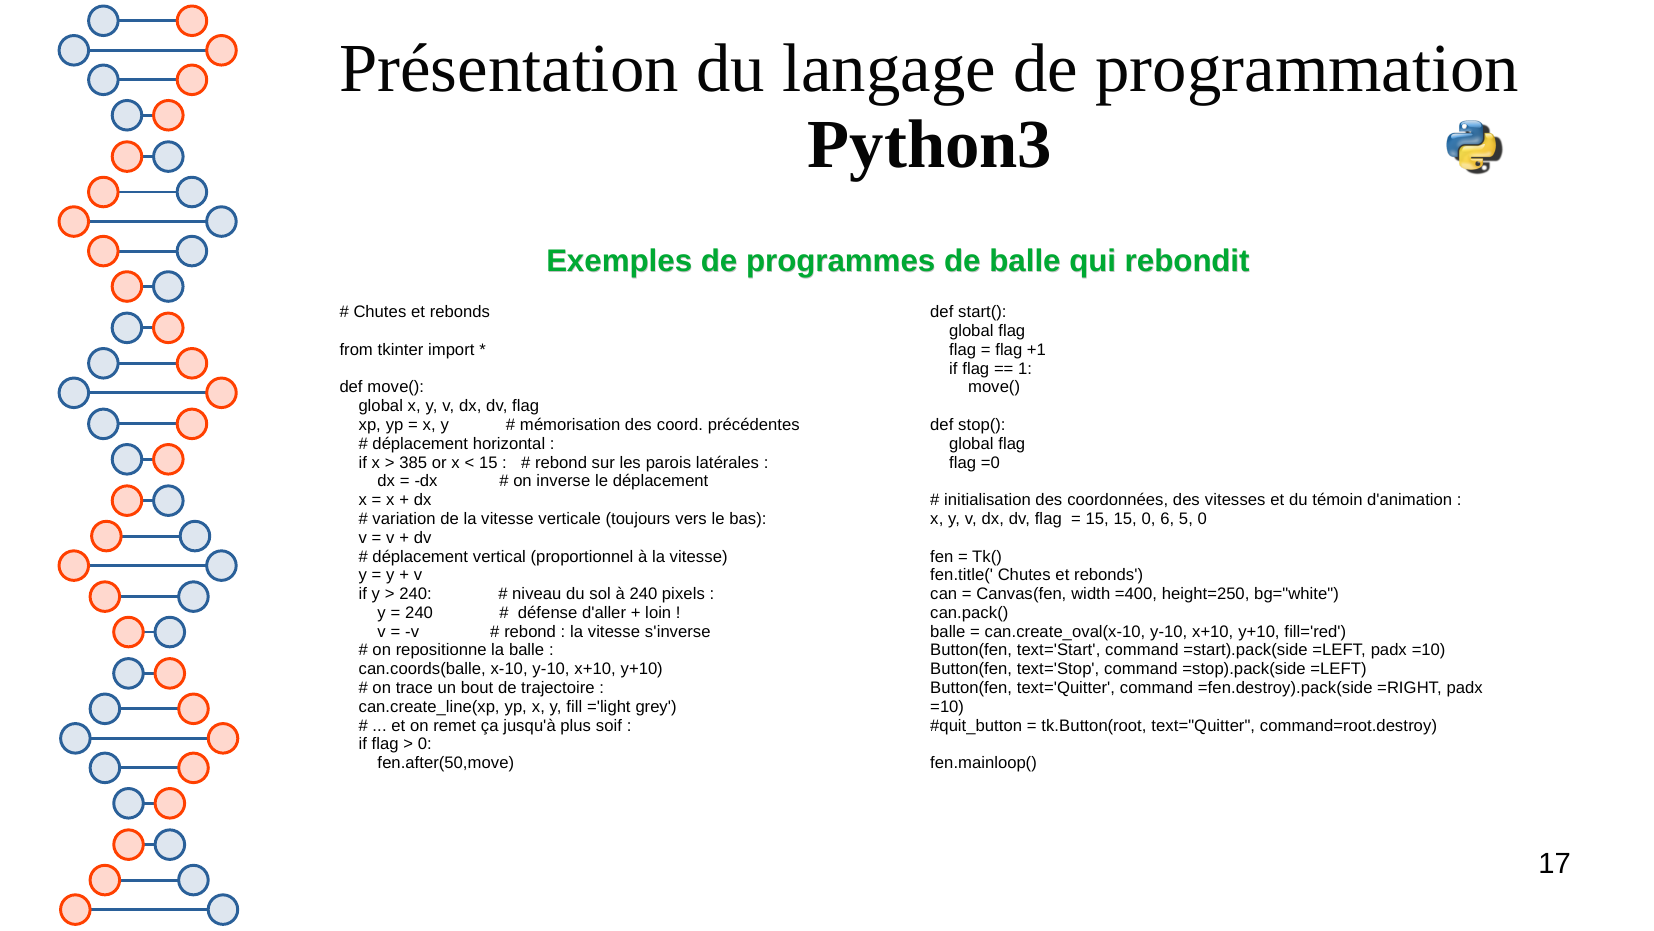

# Présentation du langage de programmation Python3
Exemples de programmes de balle qui rebondit
# Chutes et rebonds
from tkinter import *
def move():
 global x, y, v, dx, dv, flag
 xp, yp = x, y # mémorisation des coord. précédentes
 # déplacement horizontal :
 if x > 385 or x < 15 : # rebond sur les parois latérales :
 dx = -dx # on inverse le déplacement
 x = x + dx
 # variation de la vitesse verticale (toujours vers le bas):
 v = v + dv
 # déplacement vertical (proportionnel à la vitesse)
 y = y + v
 if y > 240: # niveau du sol à 240 pixels :
 y = 240 # défense d'aller + loin !
 v = -v # rebond : la vitesse s'inverse
 # on repositionne la balle :
 can.coords(balle, x-10, y-10, x+10, y+10)
 # on trace un bout de trajectoire :
 can.create_line(xp, yp, x, y, fill ='light grey')
 # ... et on remet ça jusqu'à plus soif :
 if flag > 0:
 fen.after(50,move)
def start():
 global flag
 flag = flag +1
 if flag == 1:
 move()
def stop():
 global flag
 flag =0
# initialisation des coordonnées, des vitesses et du témoin d'animation :
x, y, v, dx, dv, flag = 15, 15, 0, 6, 5, 0
fen = Tk()
fen.title(' Chutes et rebonds')
can = Canvas(fen, width =400, height=250, bg="white")
can.pack()
balle = can.create_oval(x-10, y-10, x+10, y+10, fill='red')
Button(fen, text='Start', command =start).pack(side =LEFT, padx =10)
Button(fen, text='Stop', command =stop).pack(side =LEFT)
Button(fen, text='Quitter', command =fen.destroy).pack(side =RIGHT, padx =10)
#quit_button = tk.Button(root, text="Quitter", command=root.destroy)
fen.mainloop()
17